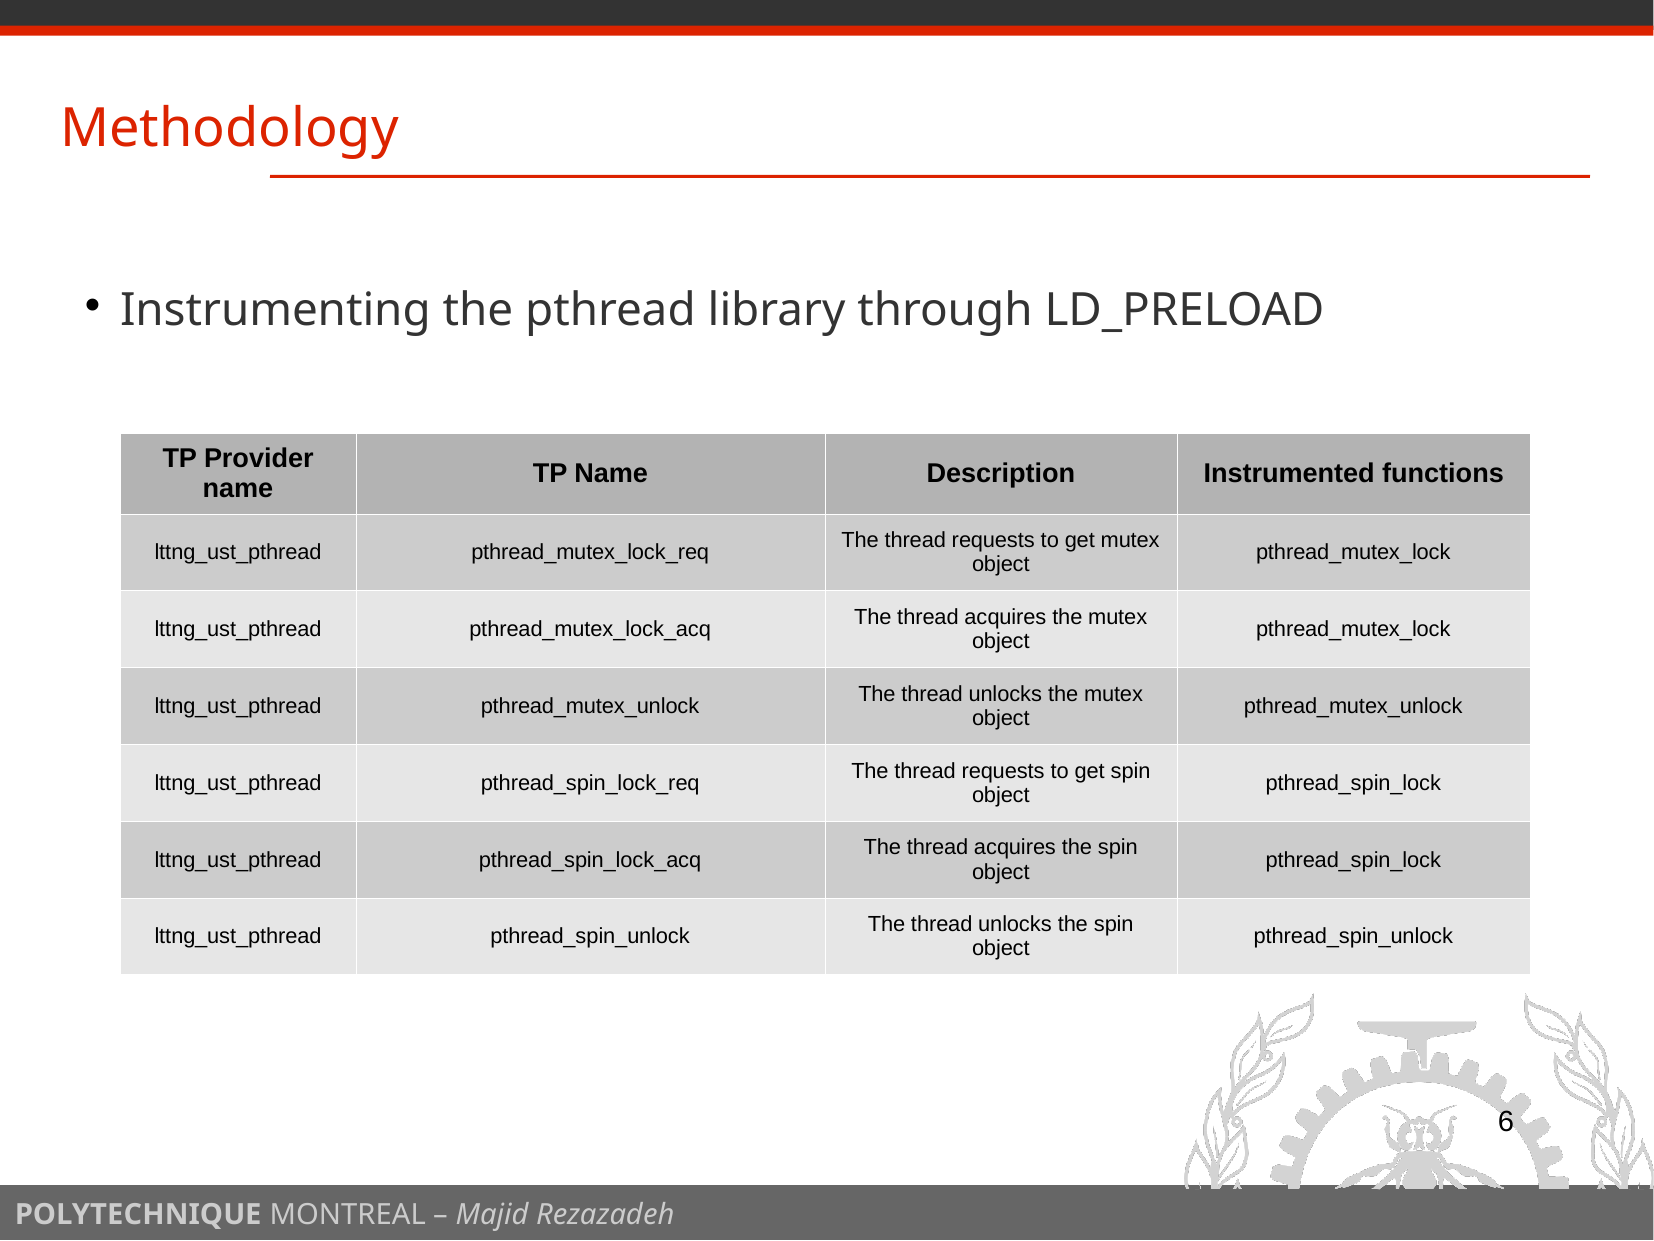

Methodology
Instrumenting the pthread library through LD_PRELOAD
| TP Provider name | TP Name | Description | Instrumented functions |
| --- | --- | --- | --- |
| lttng\_ust\_pthread | pthread\_mutex\_lock\_req | The thread requests to get mutex object | pthread\_mutex\_lock |
| lttng\_ust\_pthread | pthread\_mutex\_lock\_acq | The thread acquires the mutex object | pthread\_mutex\_lock |
| lttng\_ust\_pthread | pthread\_mutex\_unlock | The thread unlocks the mutex object | pthread\_mutex\_unlock |
| lttng\_ust\_pthread | pthread\_spin\_lock\_req | The thread requests to get spin object | pthread\_spin\_lock |
| lttng\_ust\_pthread | pthread\_spin\_lock\_acq | The thread acquires the spin object | pthread\_spin\_lock |
| lttng\_ust\_pthread | pthread\_spin\_unlock | The thread unlocks the spin object | pthread\_spin\_unlock |
6
POLYTECHNIQUE MONTREAL – Majid Rezazadeh